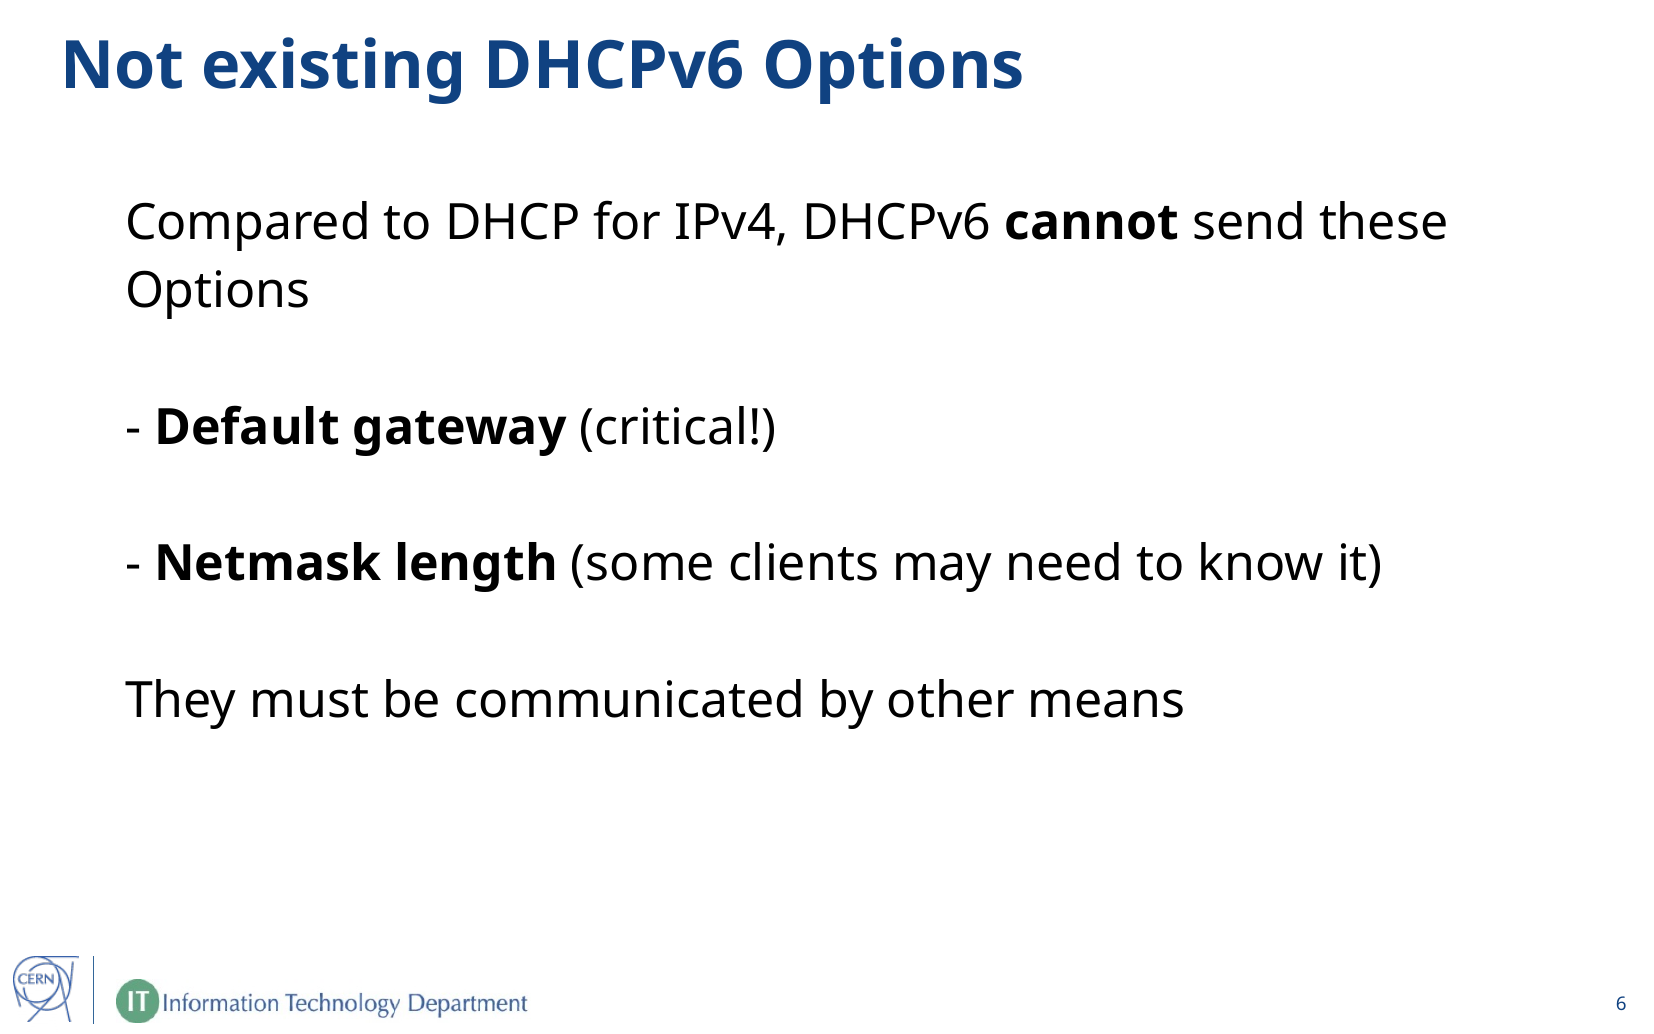

# Not existing DHCPv6 Options
Compared to DHCP for IPv4, DHCPv6 cannot send these Options
- Default gateway (critical!)
- Netmask length (some clients may need to know it)
They must be communicated by other means